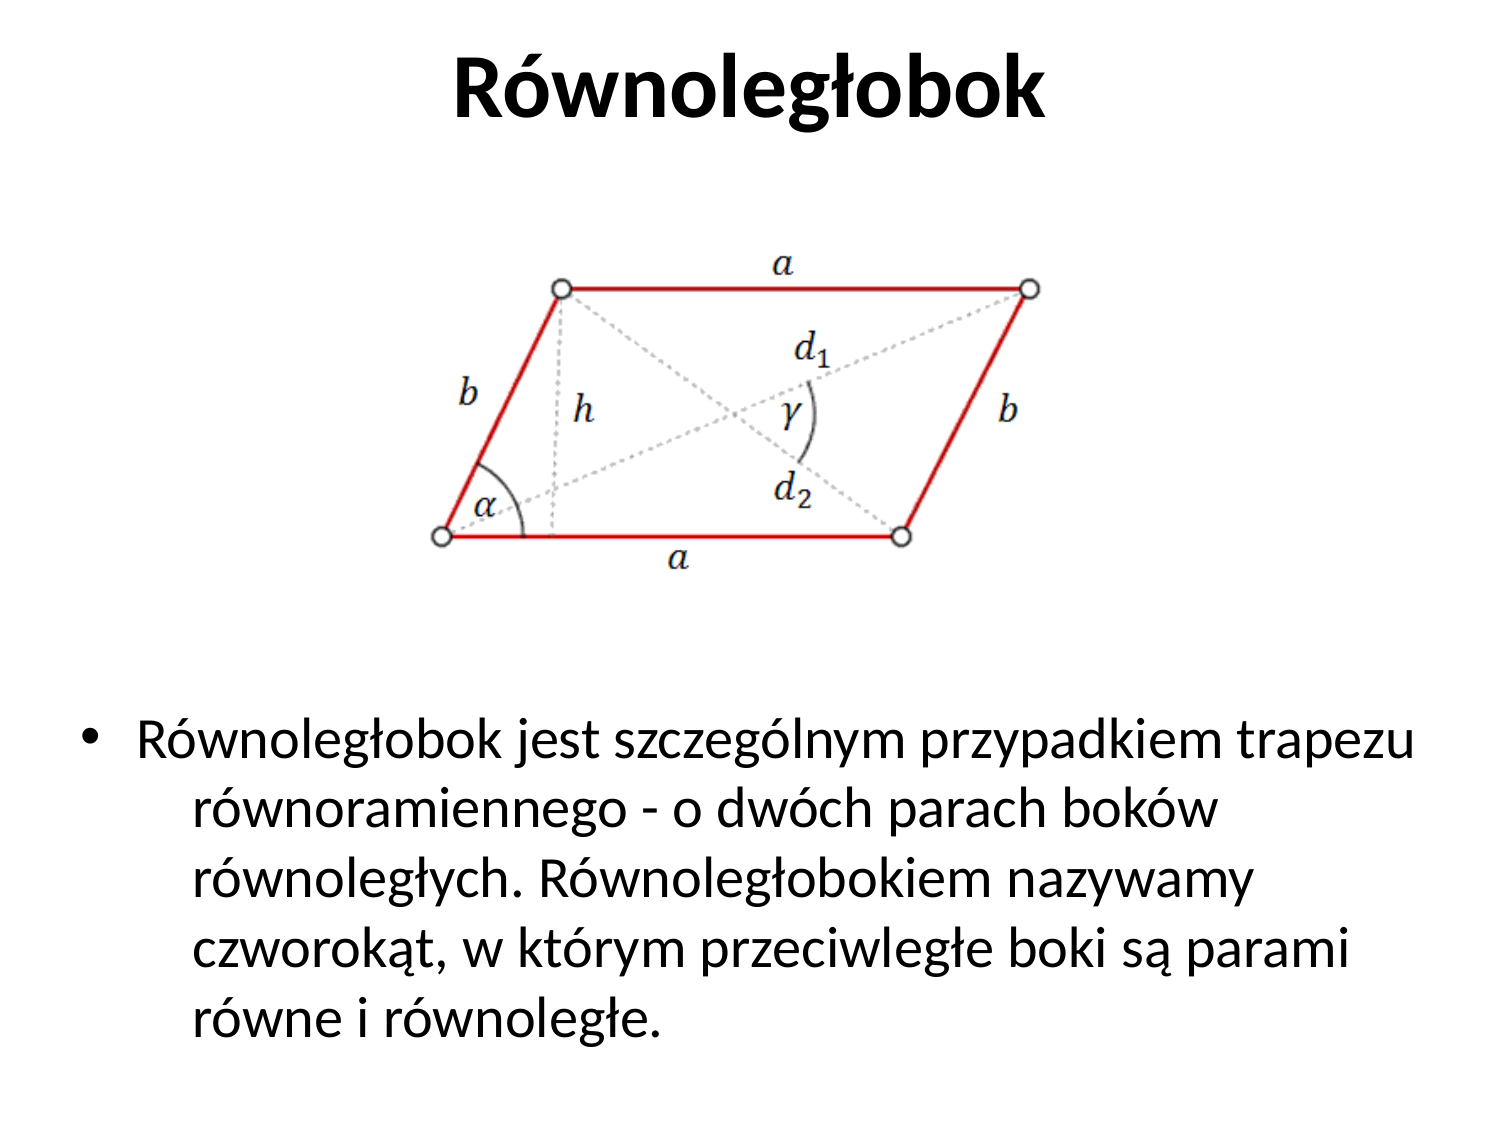

# Równoległobok
Równoległobok jest szczególnym przypadkiem trapezu równoramiennego - o dwóch parach boków równoległych. Równoległobokiem nazywamy czworokąt, w którym przeciwległe boki są parami równe i równoległe.